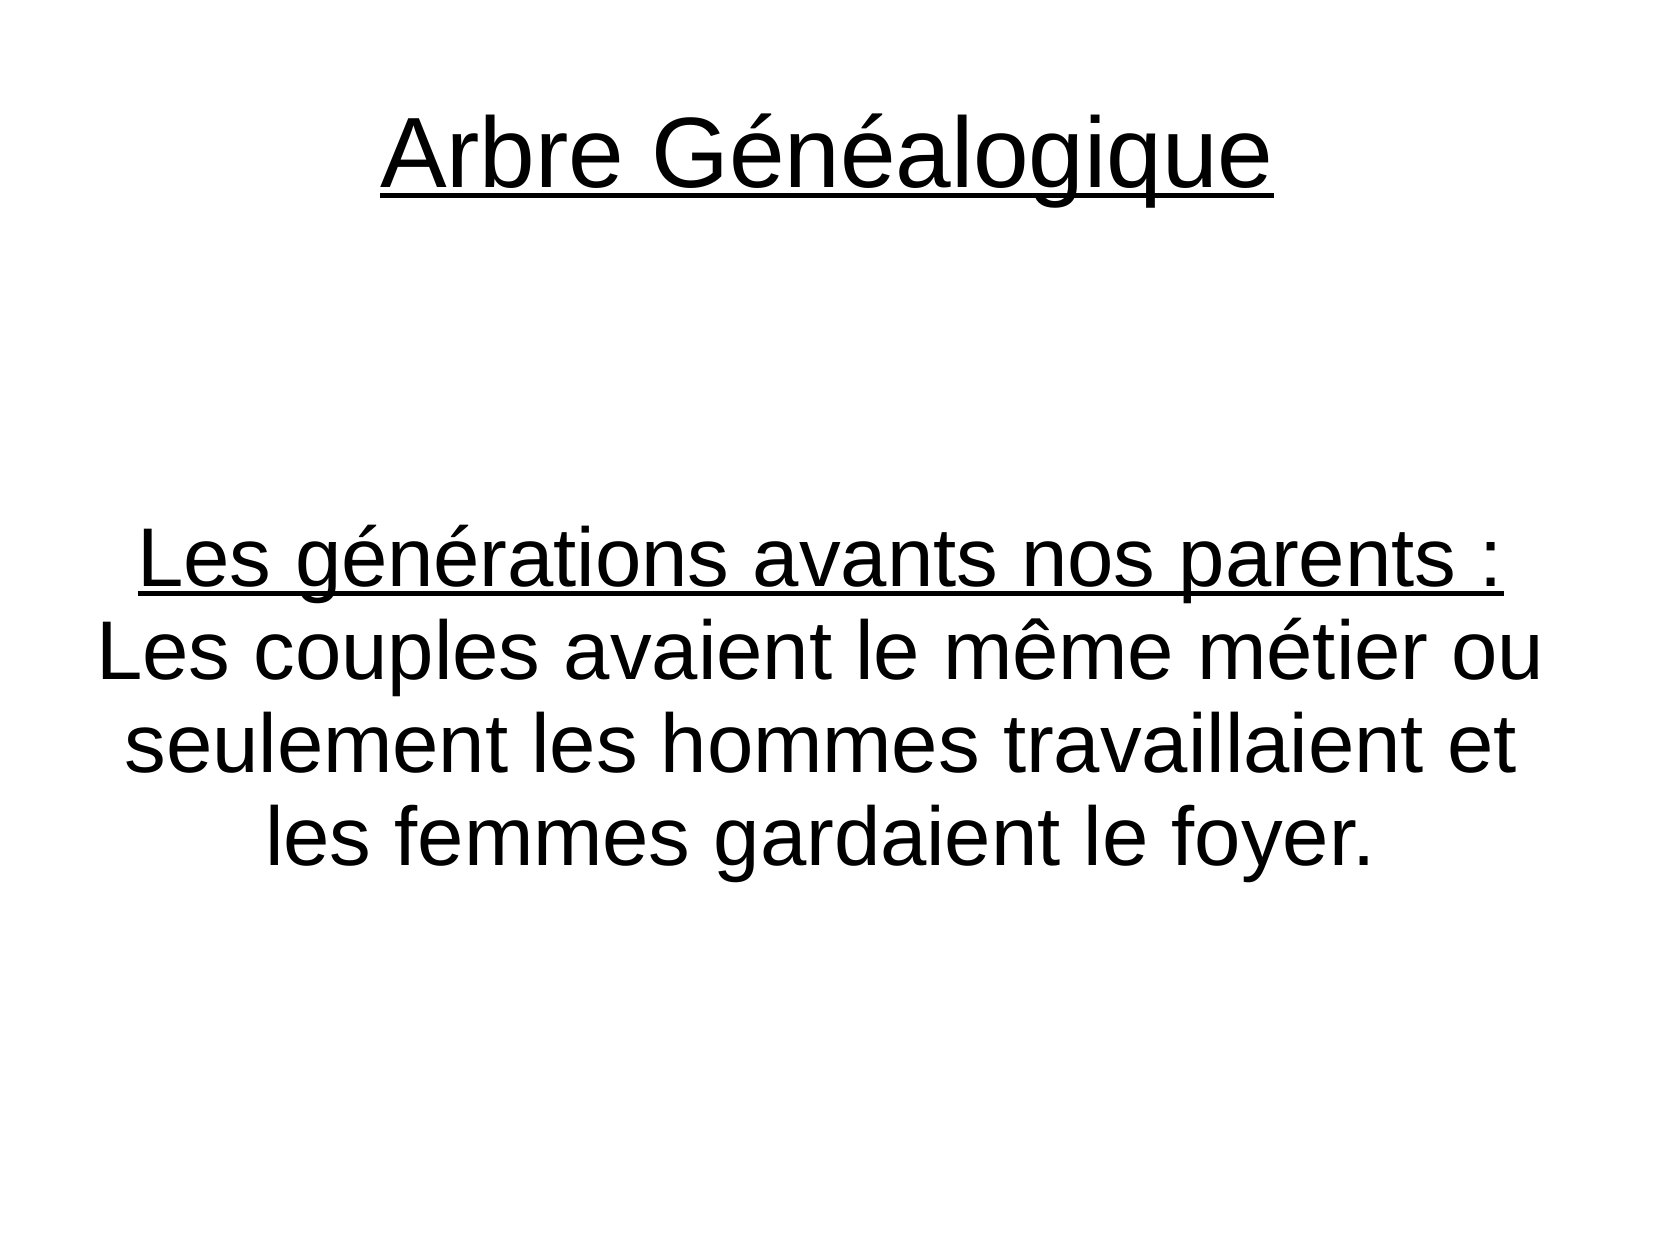

# Arbre Généalogique
Les générations avants nos parents : Les couples avaient le même métier ou seulement les hommes travaillaient et les femmes gardaient le foyer.